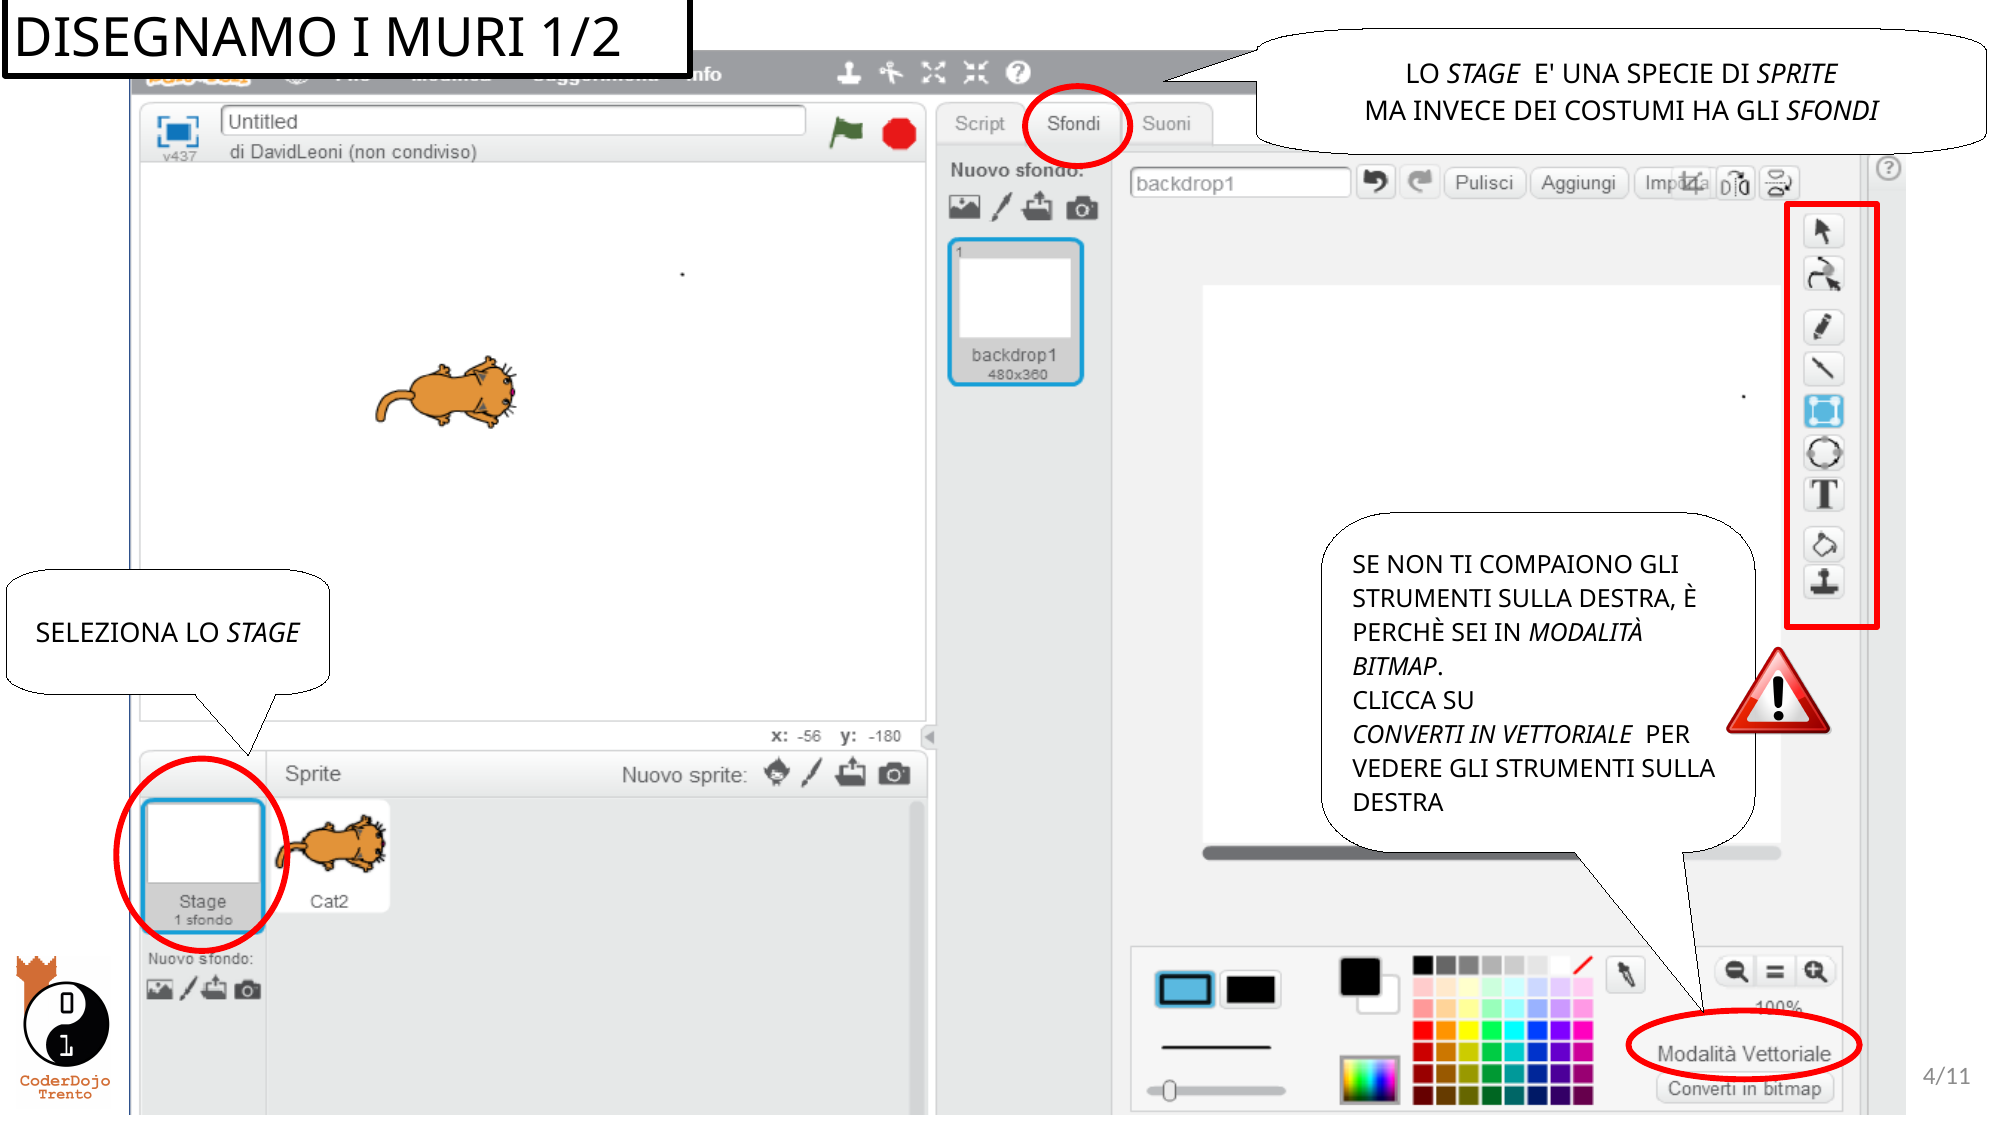

DISEGNAMO I MURI 1/2
LO STAGE E' UNA SPECIE DI SPRITE
MA INVECE DEI COSTUMI HA GLI SFONDI
SE NON TI COMPAIONO GLI STRUMENTI SULLA DESTRA, È PERCHÈ SEI IN MODALITÀ BITMAP.
CLICCA SU
CONVERTI IN VETTORIALE PER VEDERE GLI STRUMENTI SULLA DESTRA
SELEZIONA LO STAGE
4